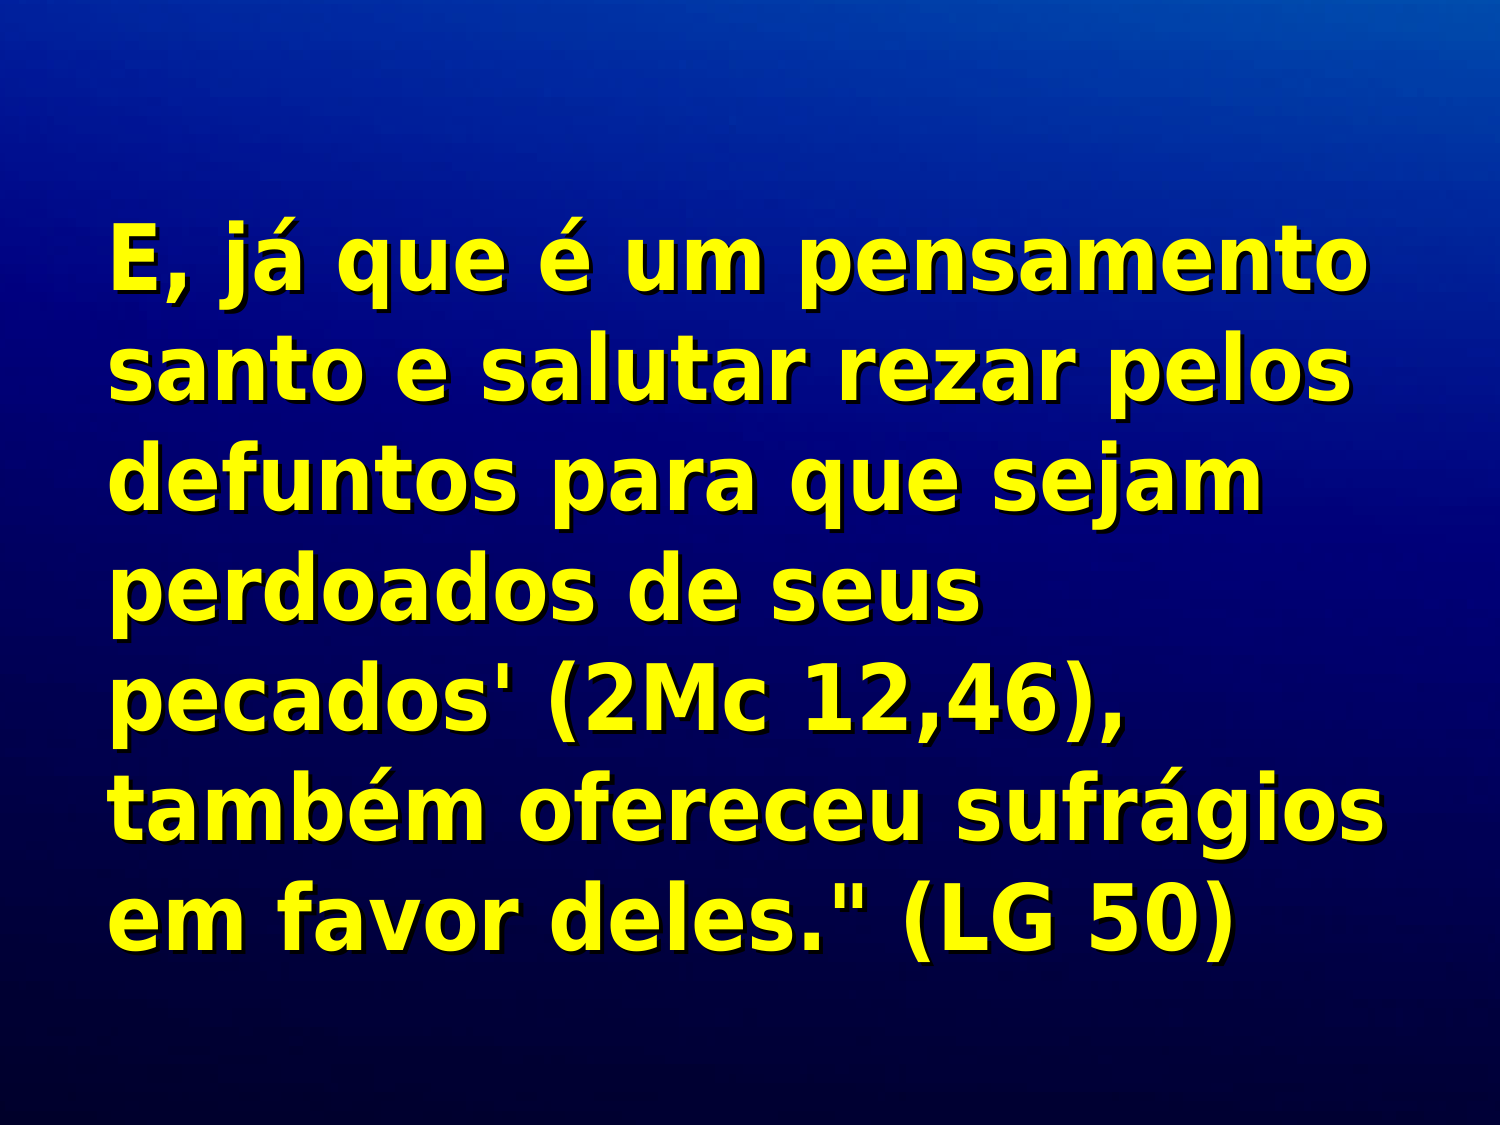

E, já que é um pensamento santo e salutar rezar pelos defuntos para que sejam perdoados de seus pecados' (2Mc 12,46), também ofereceu sufrágios em favor deles." (LG 50)